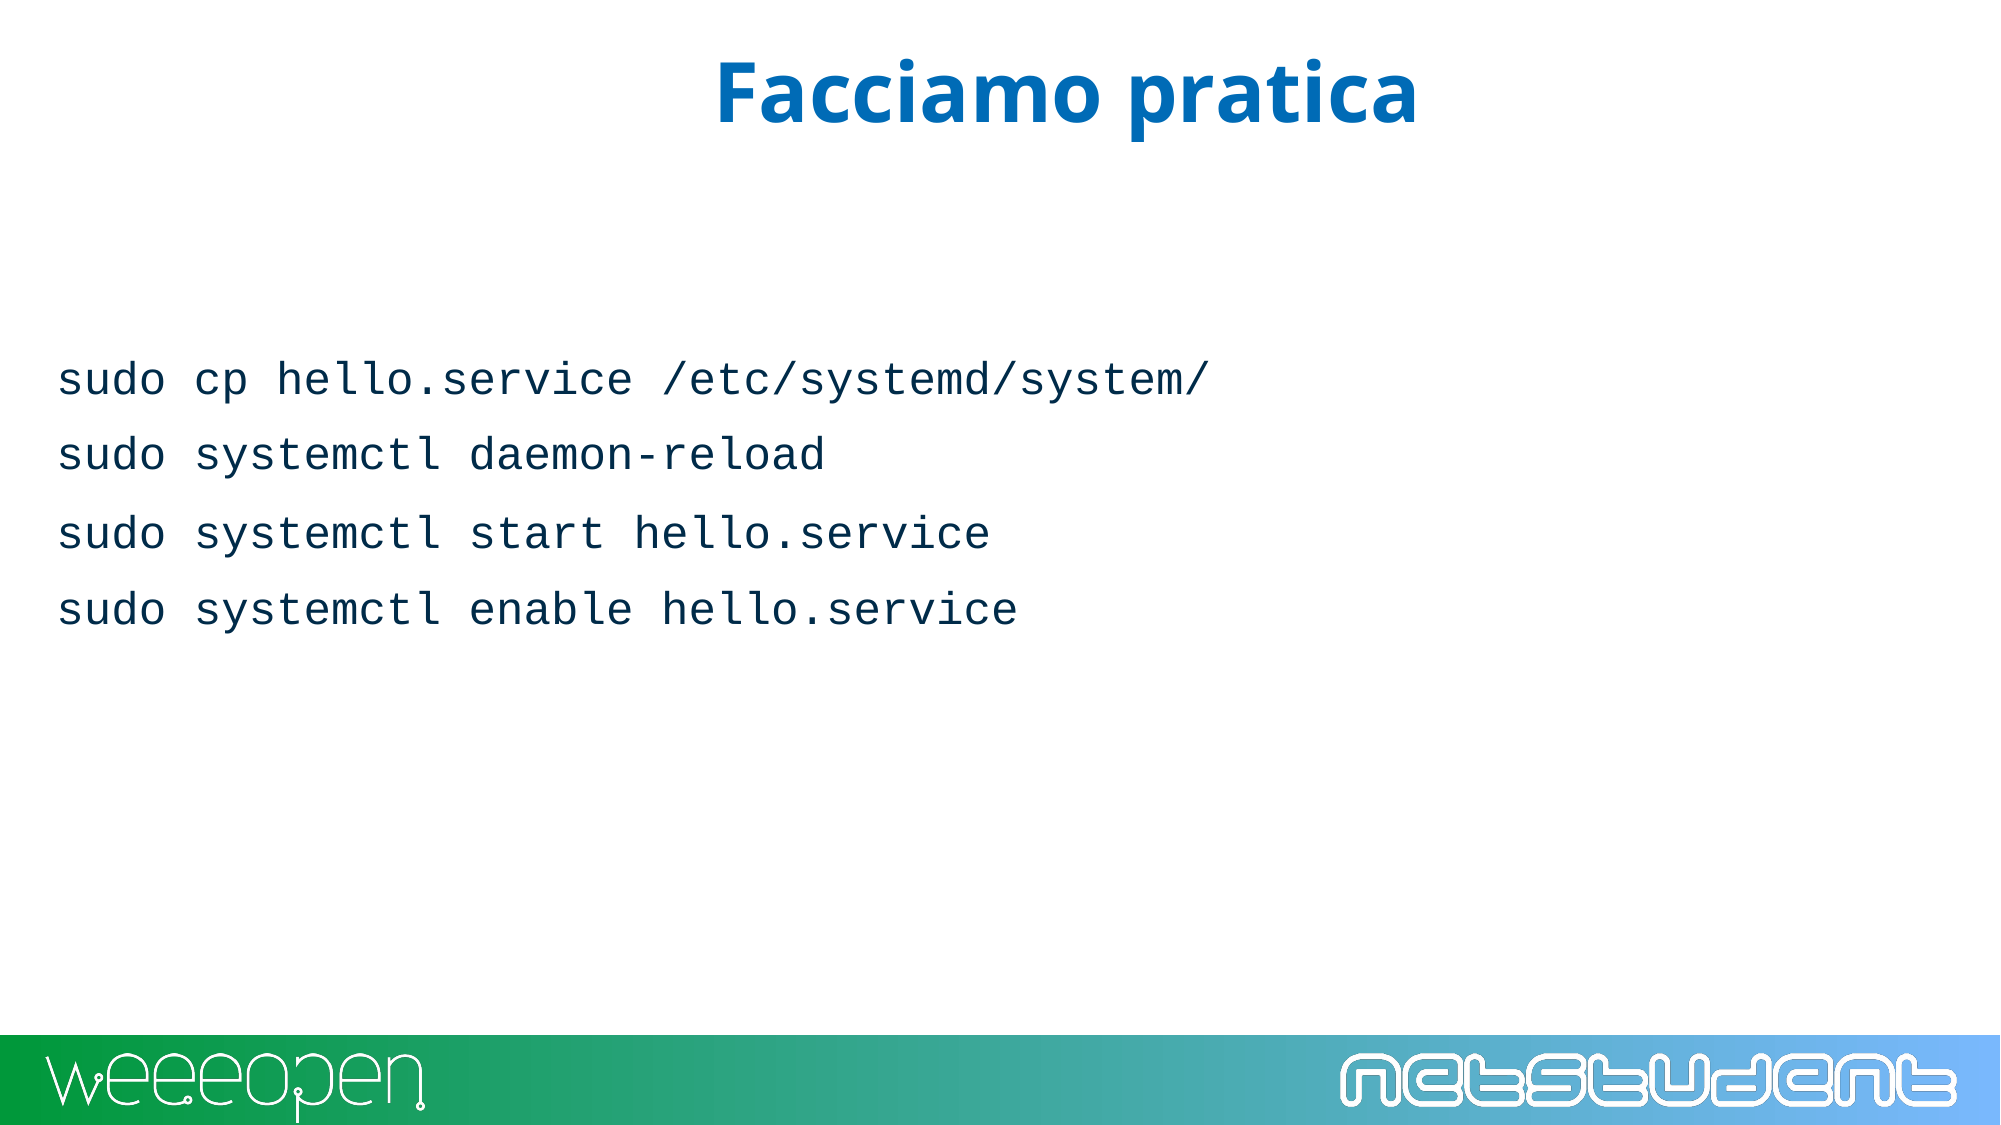

Facciamo pratica
sudo cp hello.service /etc/systemd/system/
sudo systemctl daemon-reload
sudo systemctl start hello.service
sudo systemctl enable hello.service